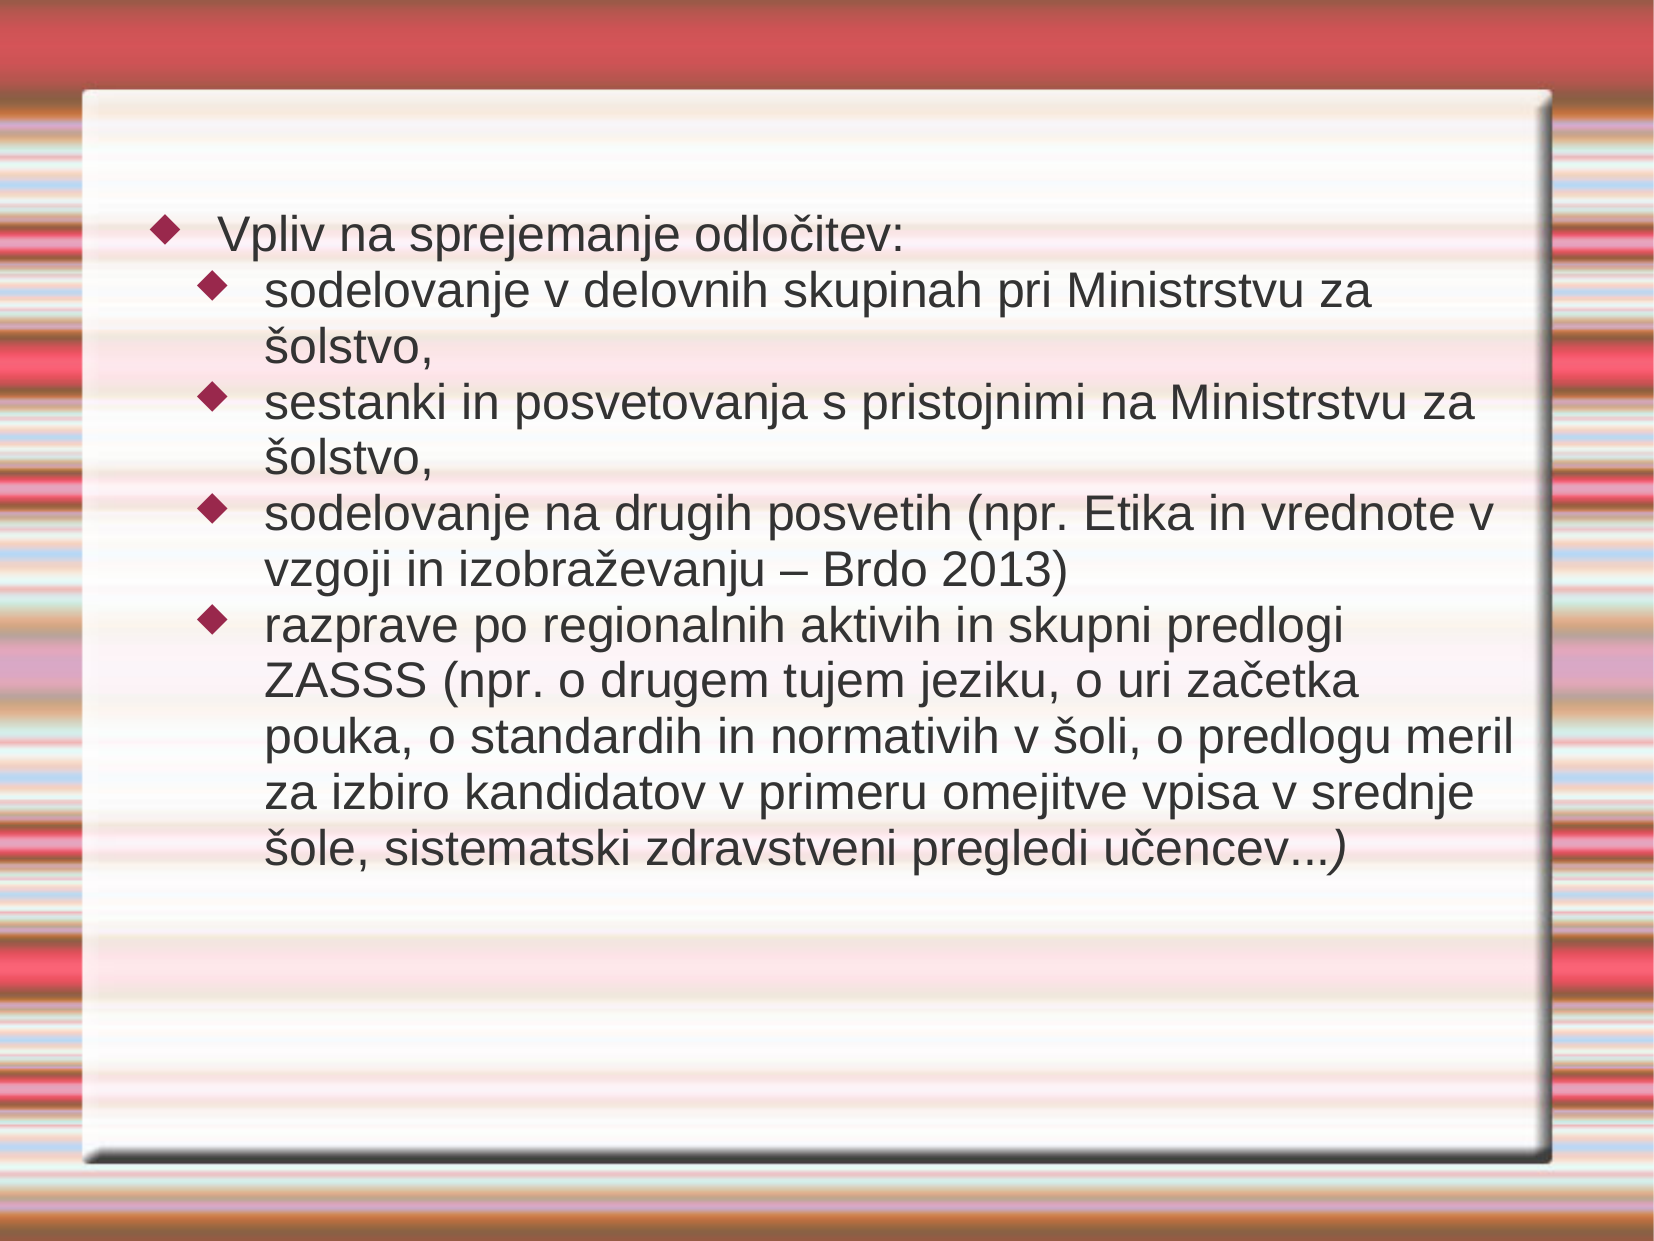

# Vpliv na sprejemanje odločitev:
sodelovanje v delovnih skupinah pri Ministrstvu za šolstvo,
sestanki in posvetovanja s pristojnimi na Ministrstvu za šolstvo,
sodelovanje na drugih posvetih (npr. Etika in vrednote v vzgoji in izobraževanju – Brdo 2013)
razprave po regionalnih aktivih in skupni predlogi ZASSS (npr. o drugem tujem jeziku, o uri začetka pouka, o standardih in normativih v šoli, o predlogu meril za izbiro kandidatov v primeru omejitve vpisa v srednje šole, sistematski zdravstveni pregledi učencev...)